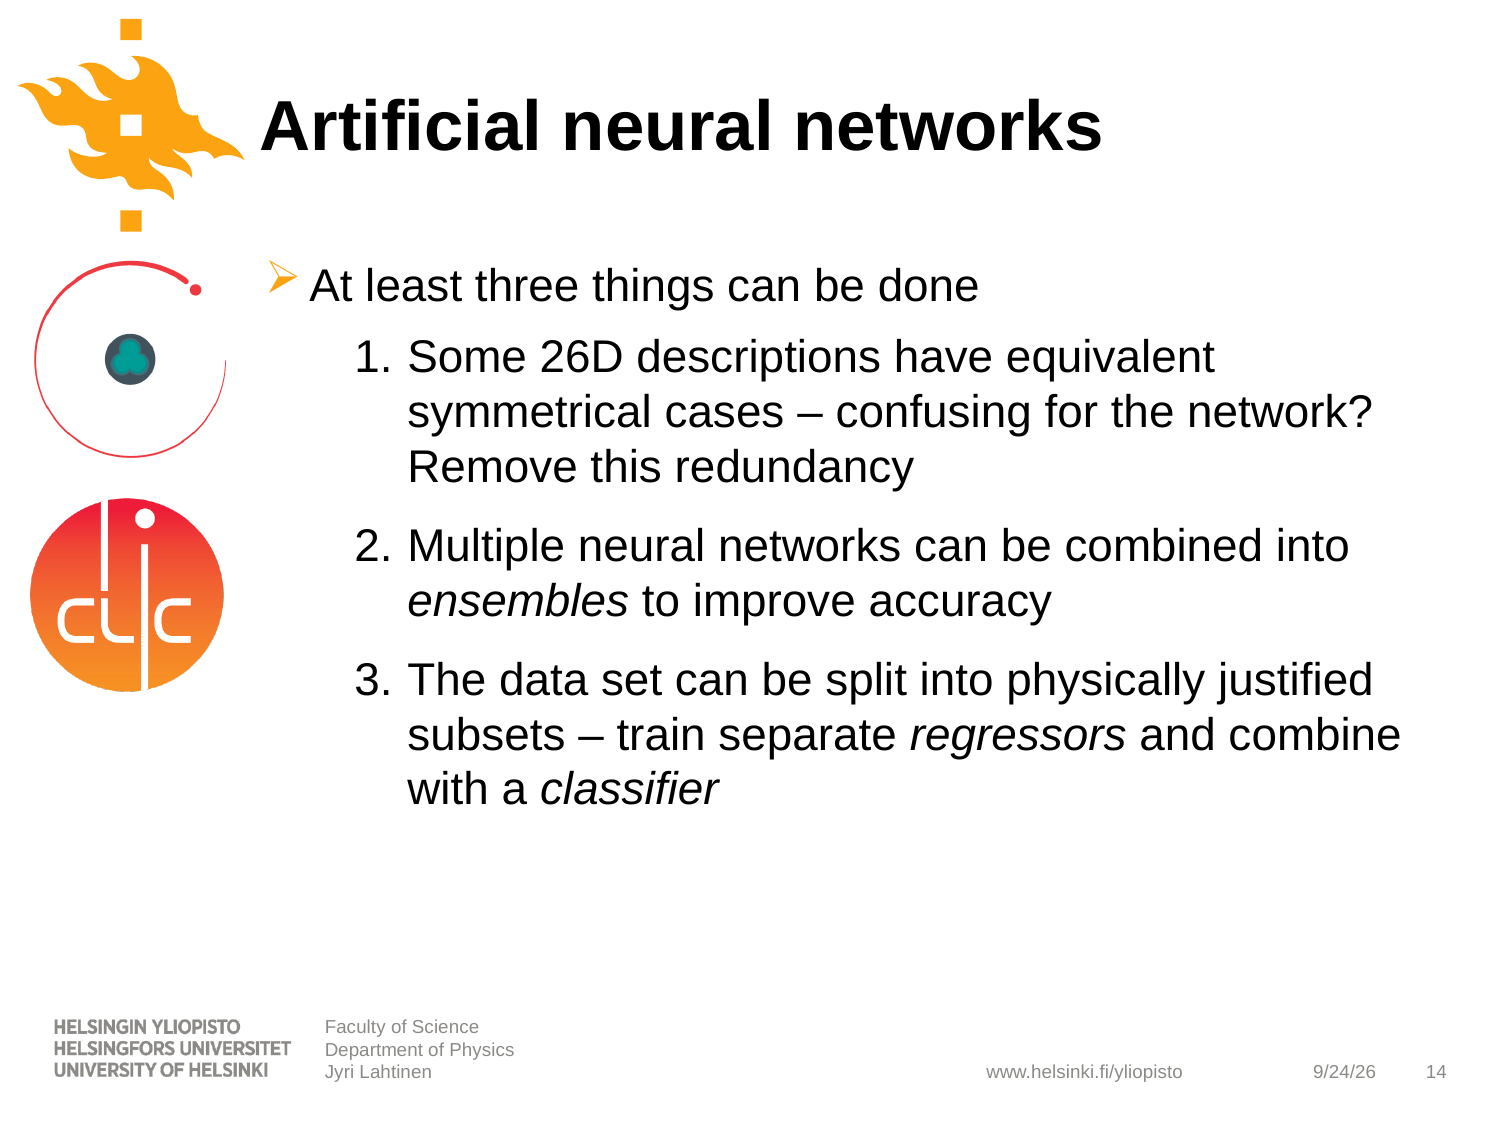

# Artificial neural networks
At least three things can be done
Some 26D descriptions have equivalent symmetrical cases – confusing for the network? Remove this redundancy
Multiple neural networks can be combined into ensembles to improve accuracy
The data set can be split into physically justified subsets – train separate regressors and combine with a classifier
Faculty of Science
Department of Physics
Jyri Lahtinen